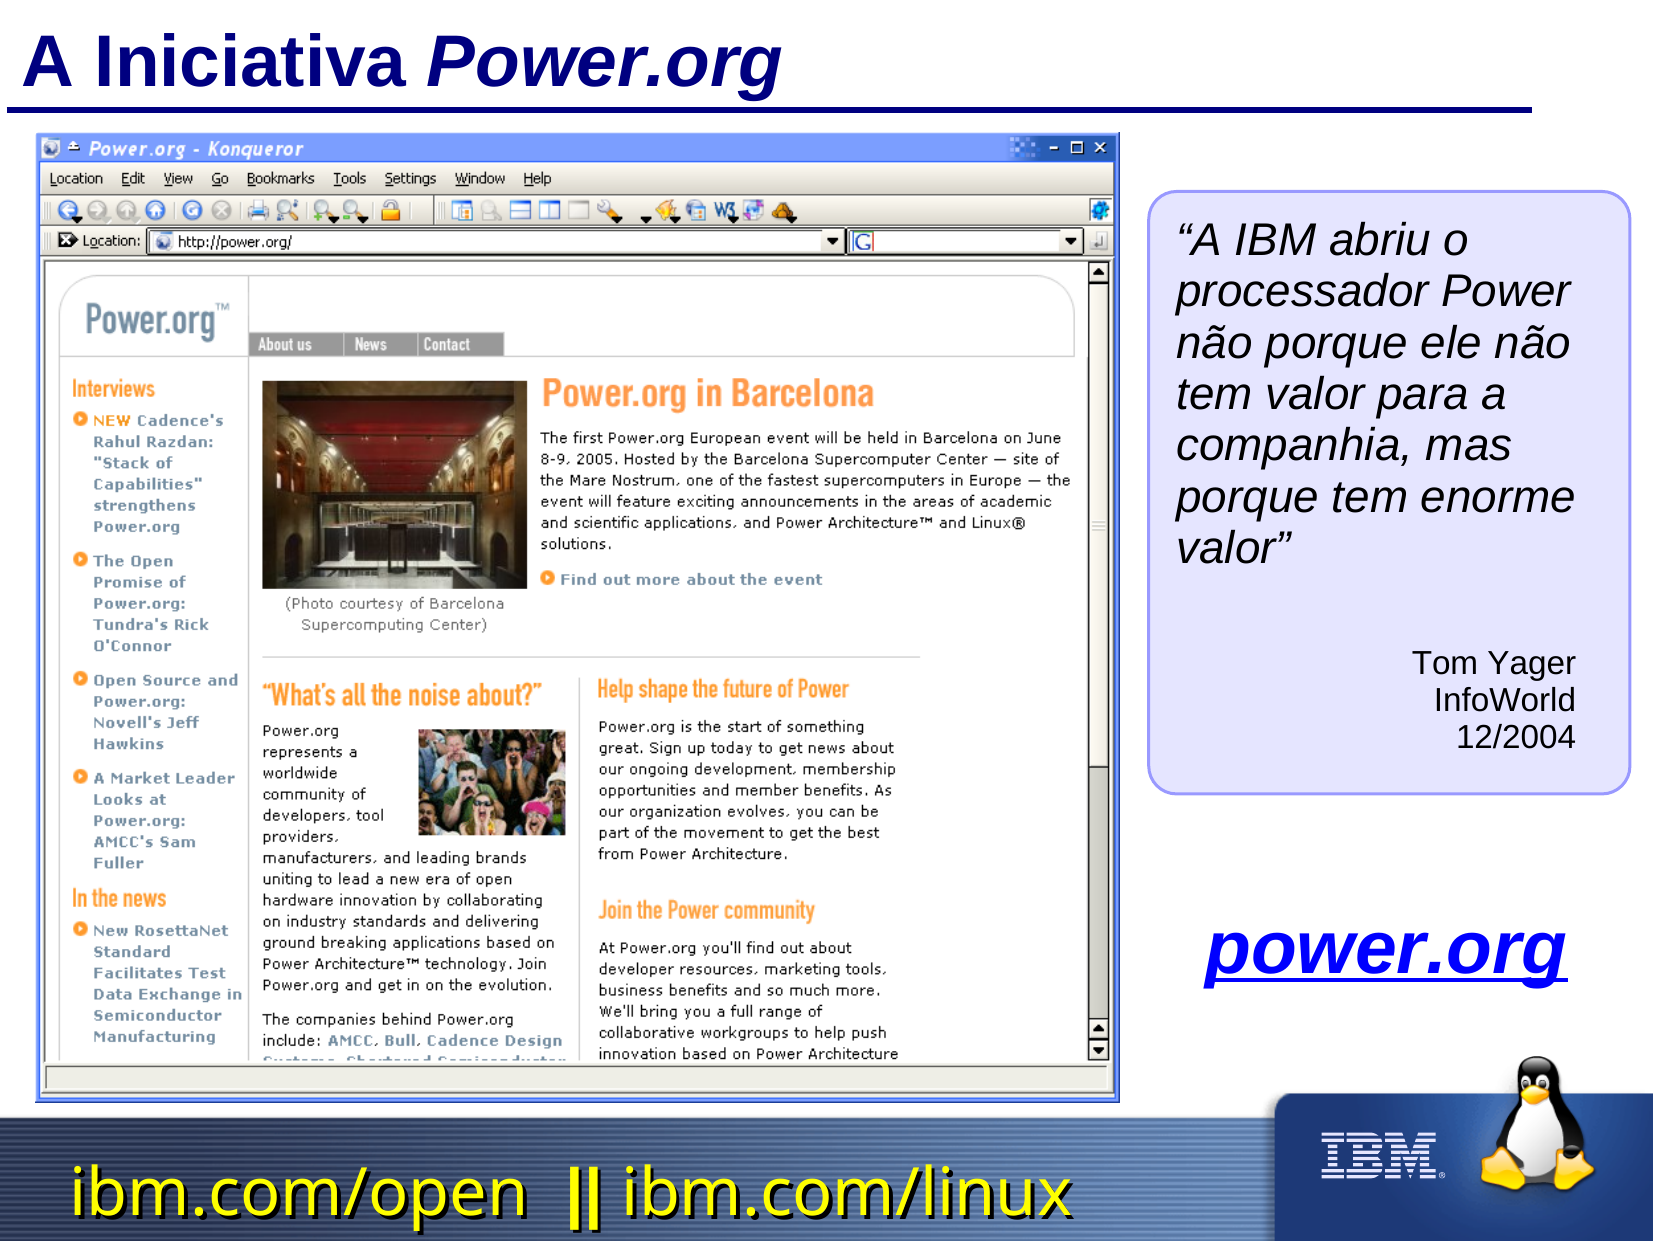

A Iniciativa Power.org
“A IBM abriu o processador Power não porque ele não tem valor para a companhia, mas porque tem enorme valor”
Tom Yager
InfoWorld
12/2004
power.org